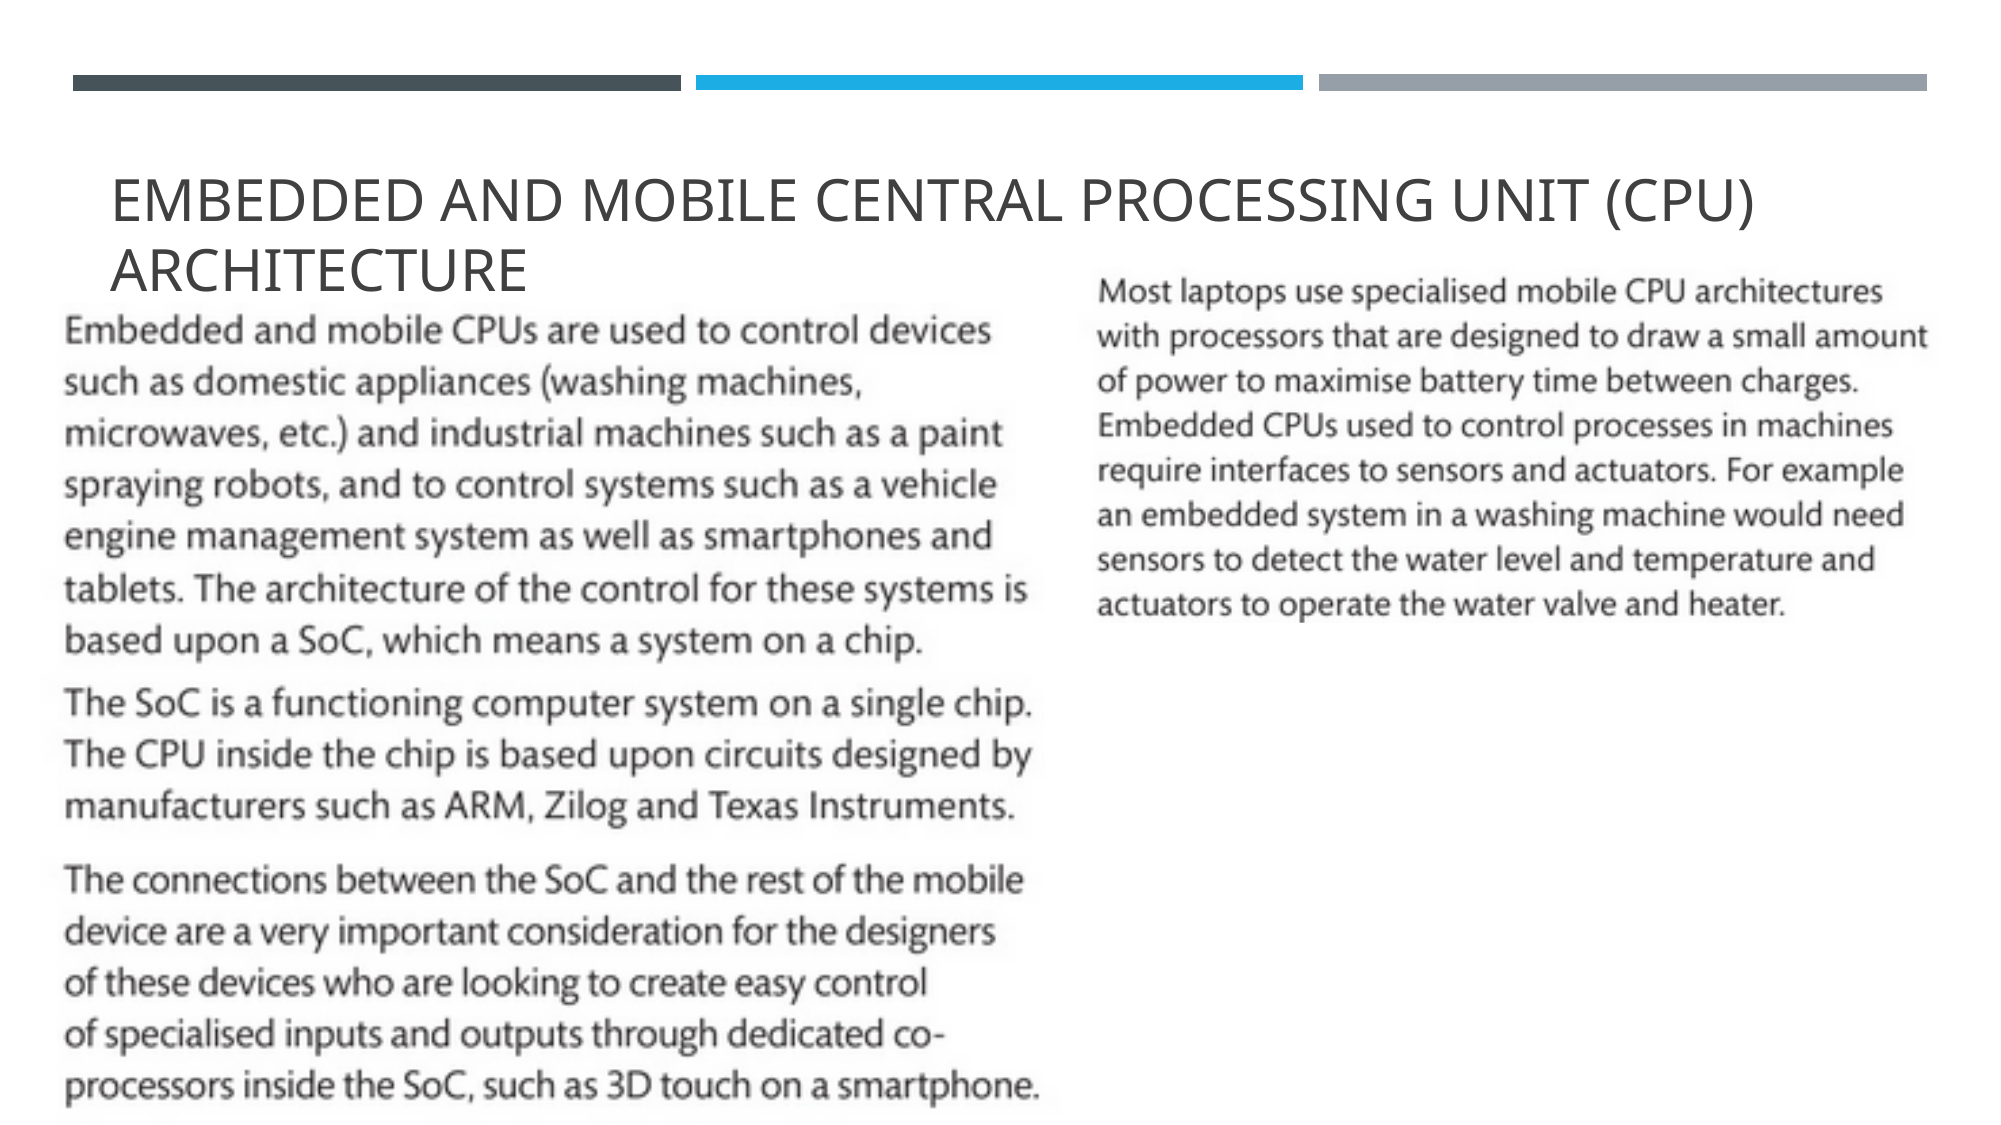

# embedded and mobile central processing unit (CPU) architecture